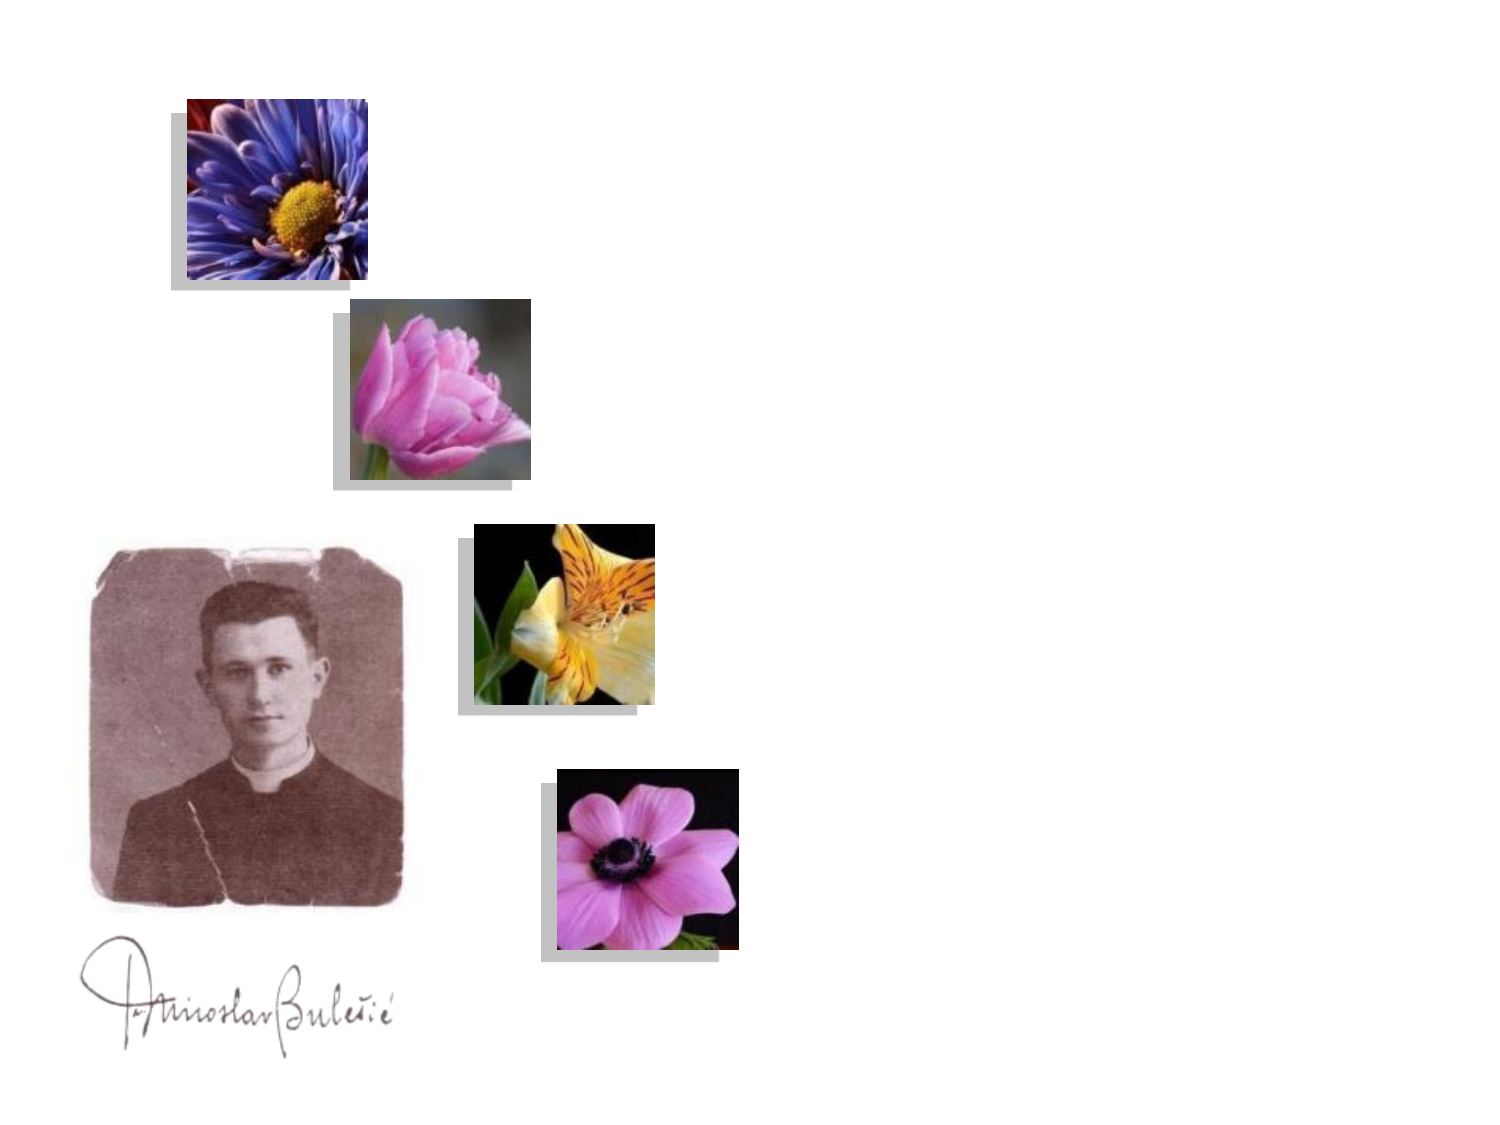

# “Kratak je vijek živio, a ispunio mnoga vremena”
Dosljedan u svom poslanju
Duboko uvjeren u ispravnost svojih stavova
U njegovom životu nije bilo mjesta za mržnju
Spreman podnijeti i poniženje i trpljenje za istinu